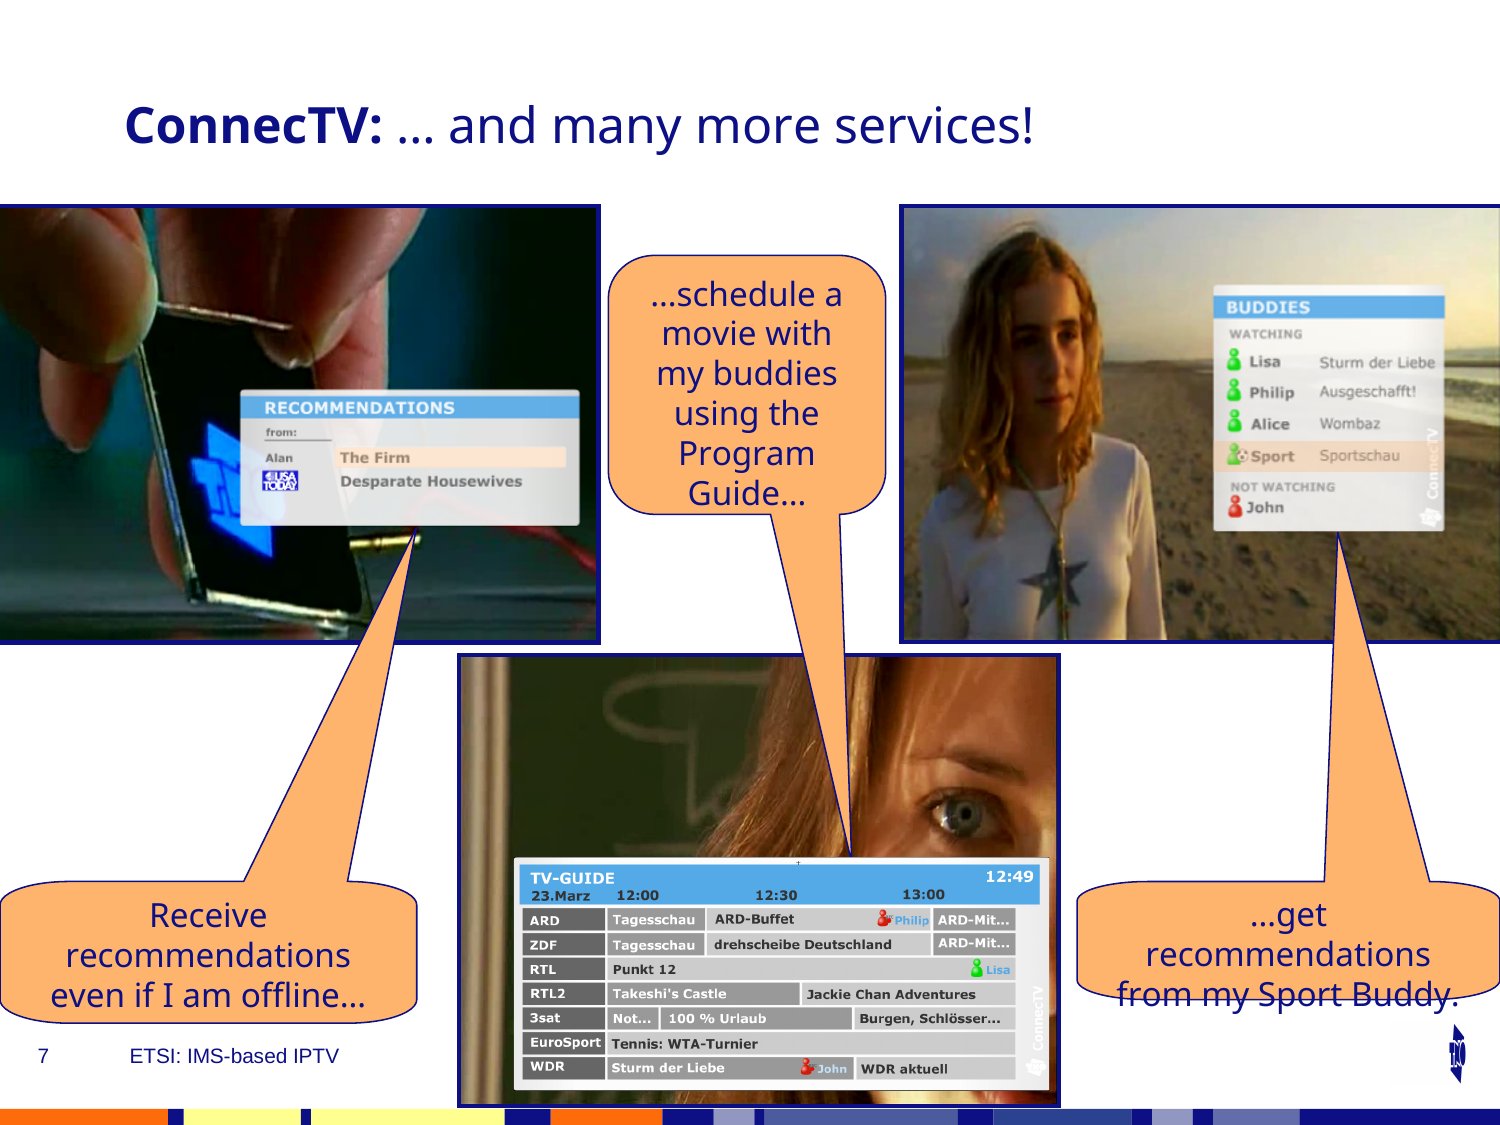

# ConnecTV: … and many more services!
…schedule a movie with my buddies using the Program Guide…
Receive recommendations even if I am offline…
…get recommendations from my Sport Buddy.
7
ETSI: IMS-based IPTV